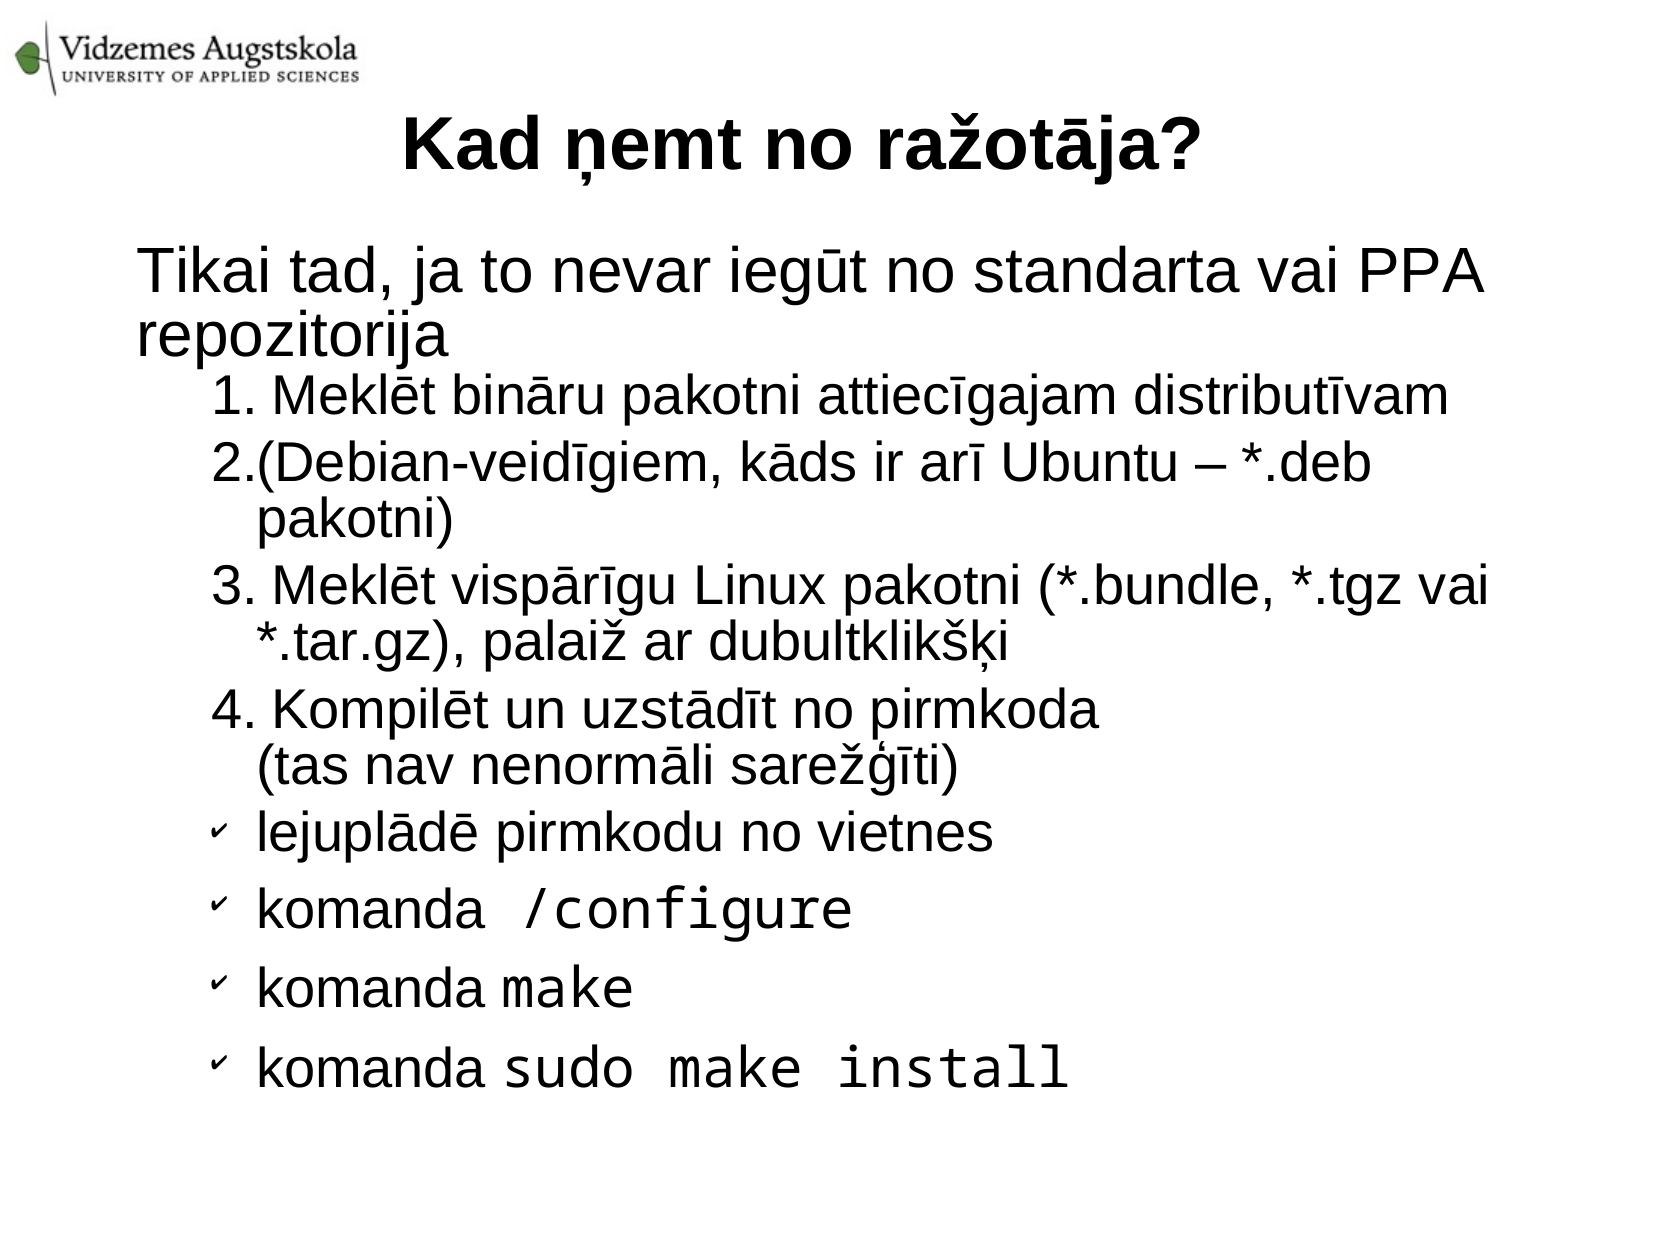

# Kad ņemt no ražotāja?
Tikai tad, ja to nevar iegūt no standarta vai PPA repozitorija
 Meklēt bināru pakotni attiecīgajam distributīvam
(Debian-veidīgiem, kāds ir arī Ubuntu – *.deb pakotni)
 Meklēt vispārīgu Linux pakotni (*.bundle, *.tgz vai *.tar.gz), palaiž ar dubultklikšķi
 Kompilēt un uzstādīt no pirmkoda
(tas nav nenormāli sarežģīti)
lejuplādē pirmkodu no vietnes
komanda /configure
komanda make
komanda sudo make install